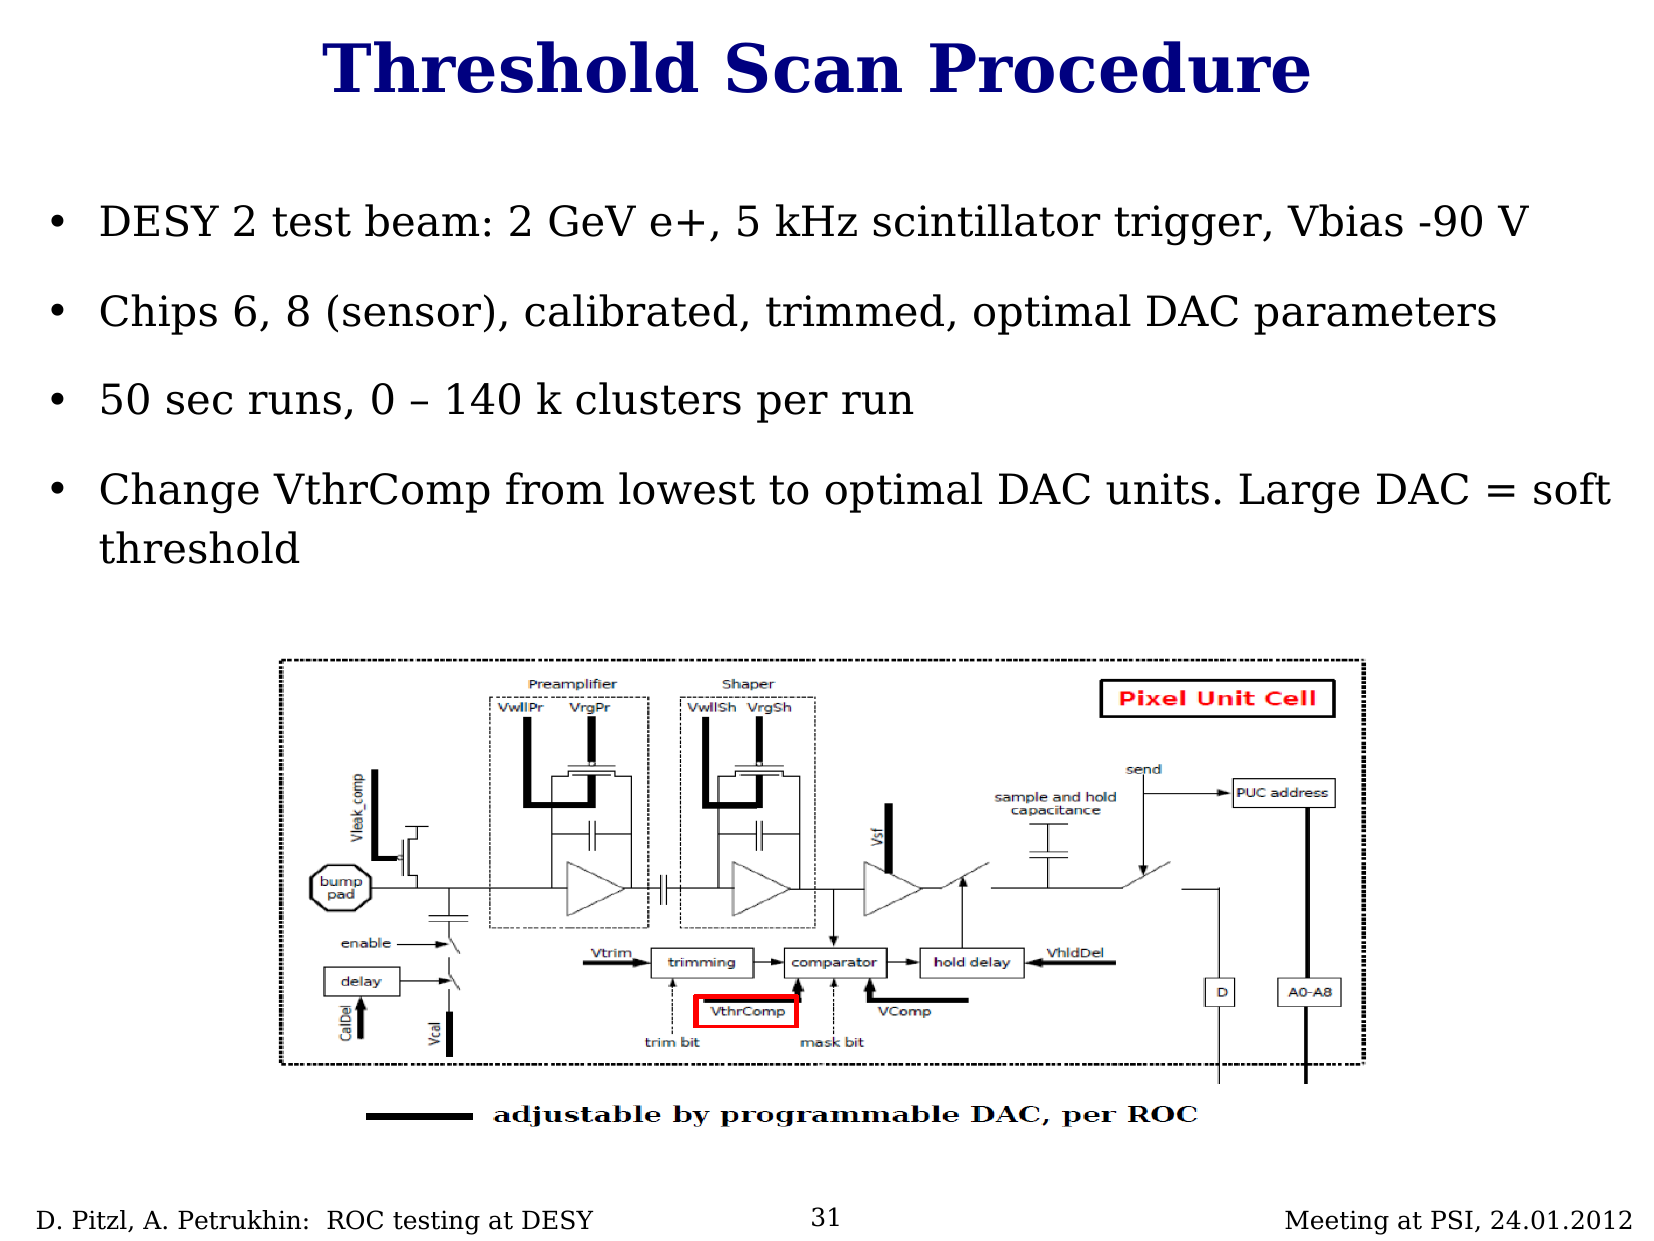

# Threshold Scan Procedure
DESY 2 test beam: 2 GeV e+, 5 kHz scintillator trigger, Vbias -90 V
Chips 6, 8 (sensor), calibrated, trimmed, optimal DAC parameters
50 sec runs, 0 – 140 k clusters per run
Change VthrComp from lowest to optimal DAC units. Large DAC = soft threshold